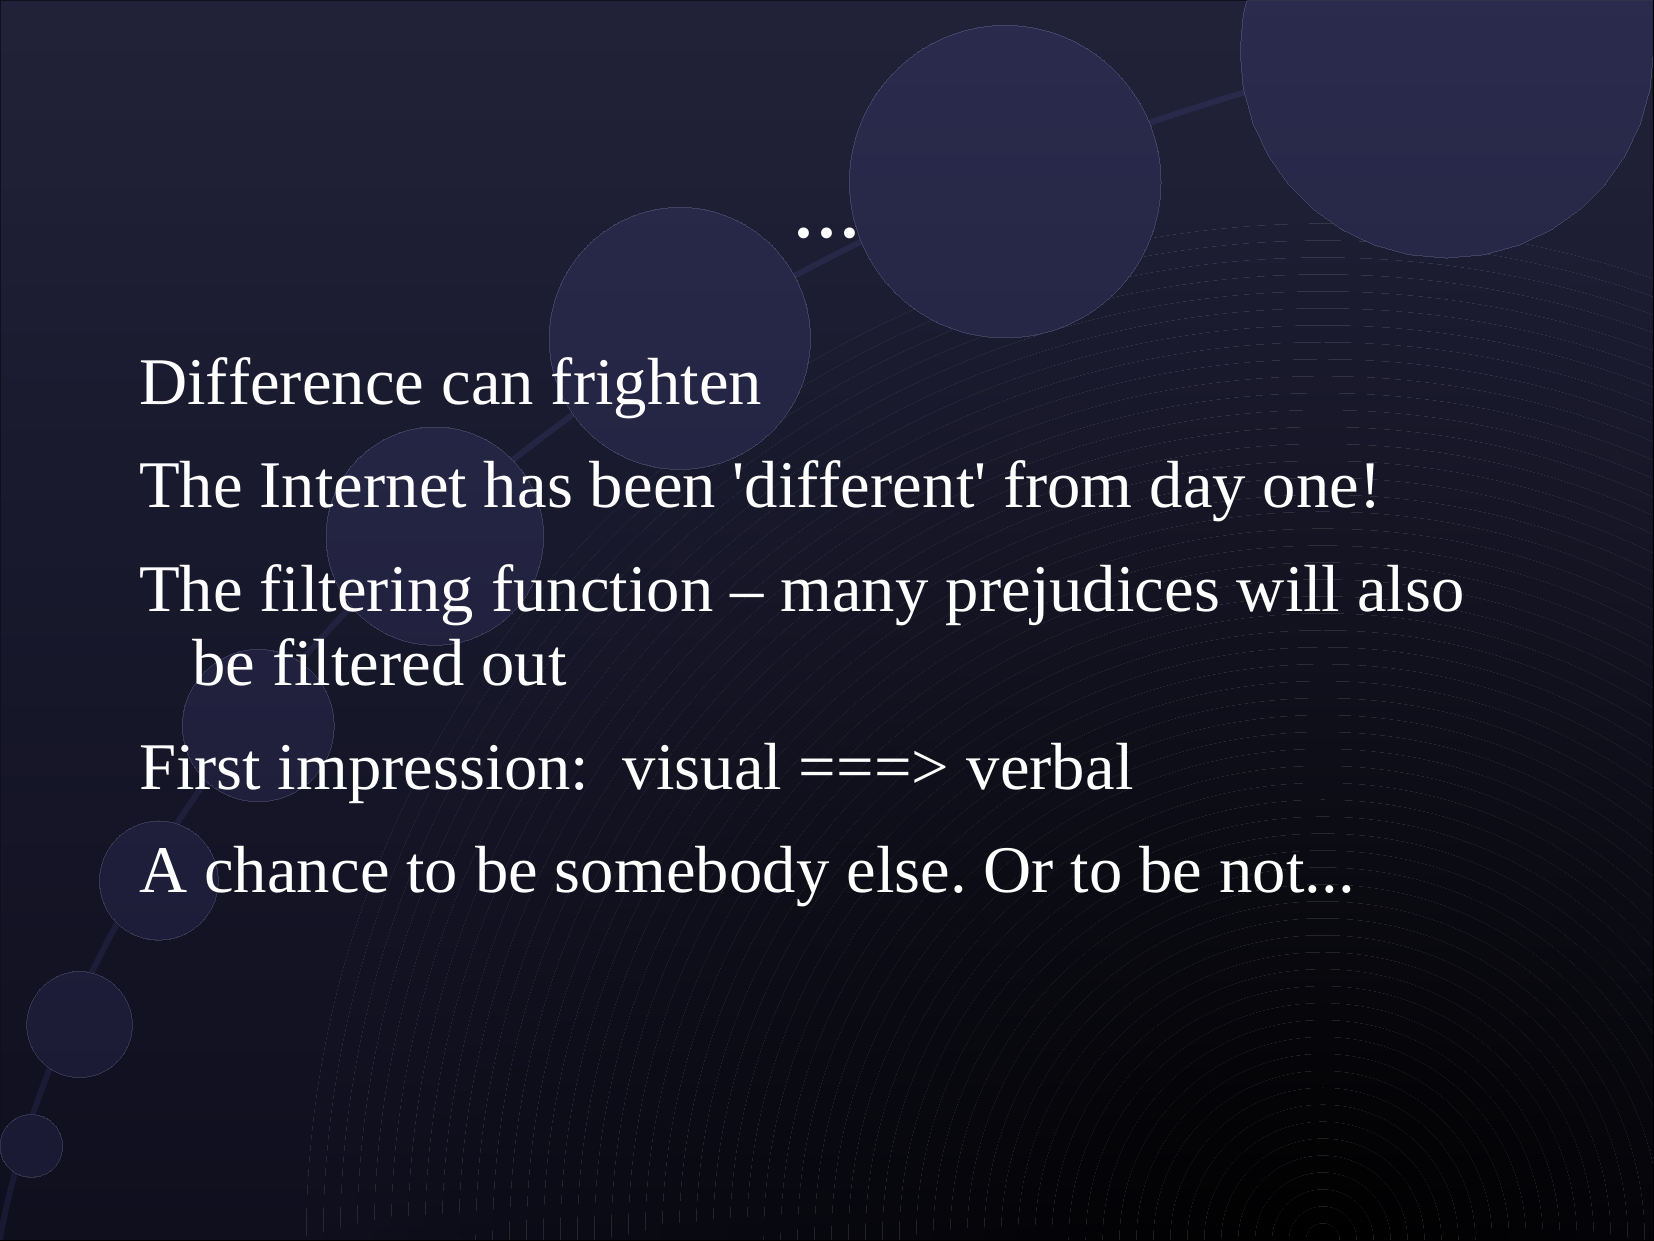

# ...
Difference can frighten
The Internet has been 'different' from day one!
The filtering function – many prejudices will also be filtered out
First impression: visual ===> verbal
A chance to be somebody else. Or to be not...